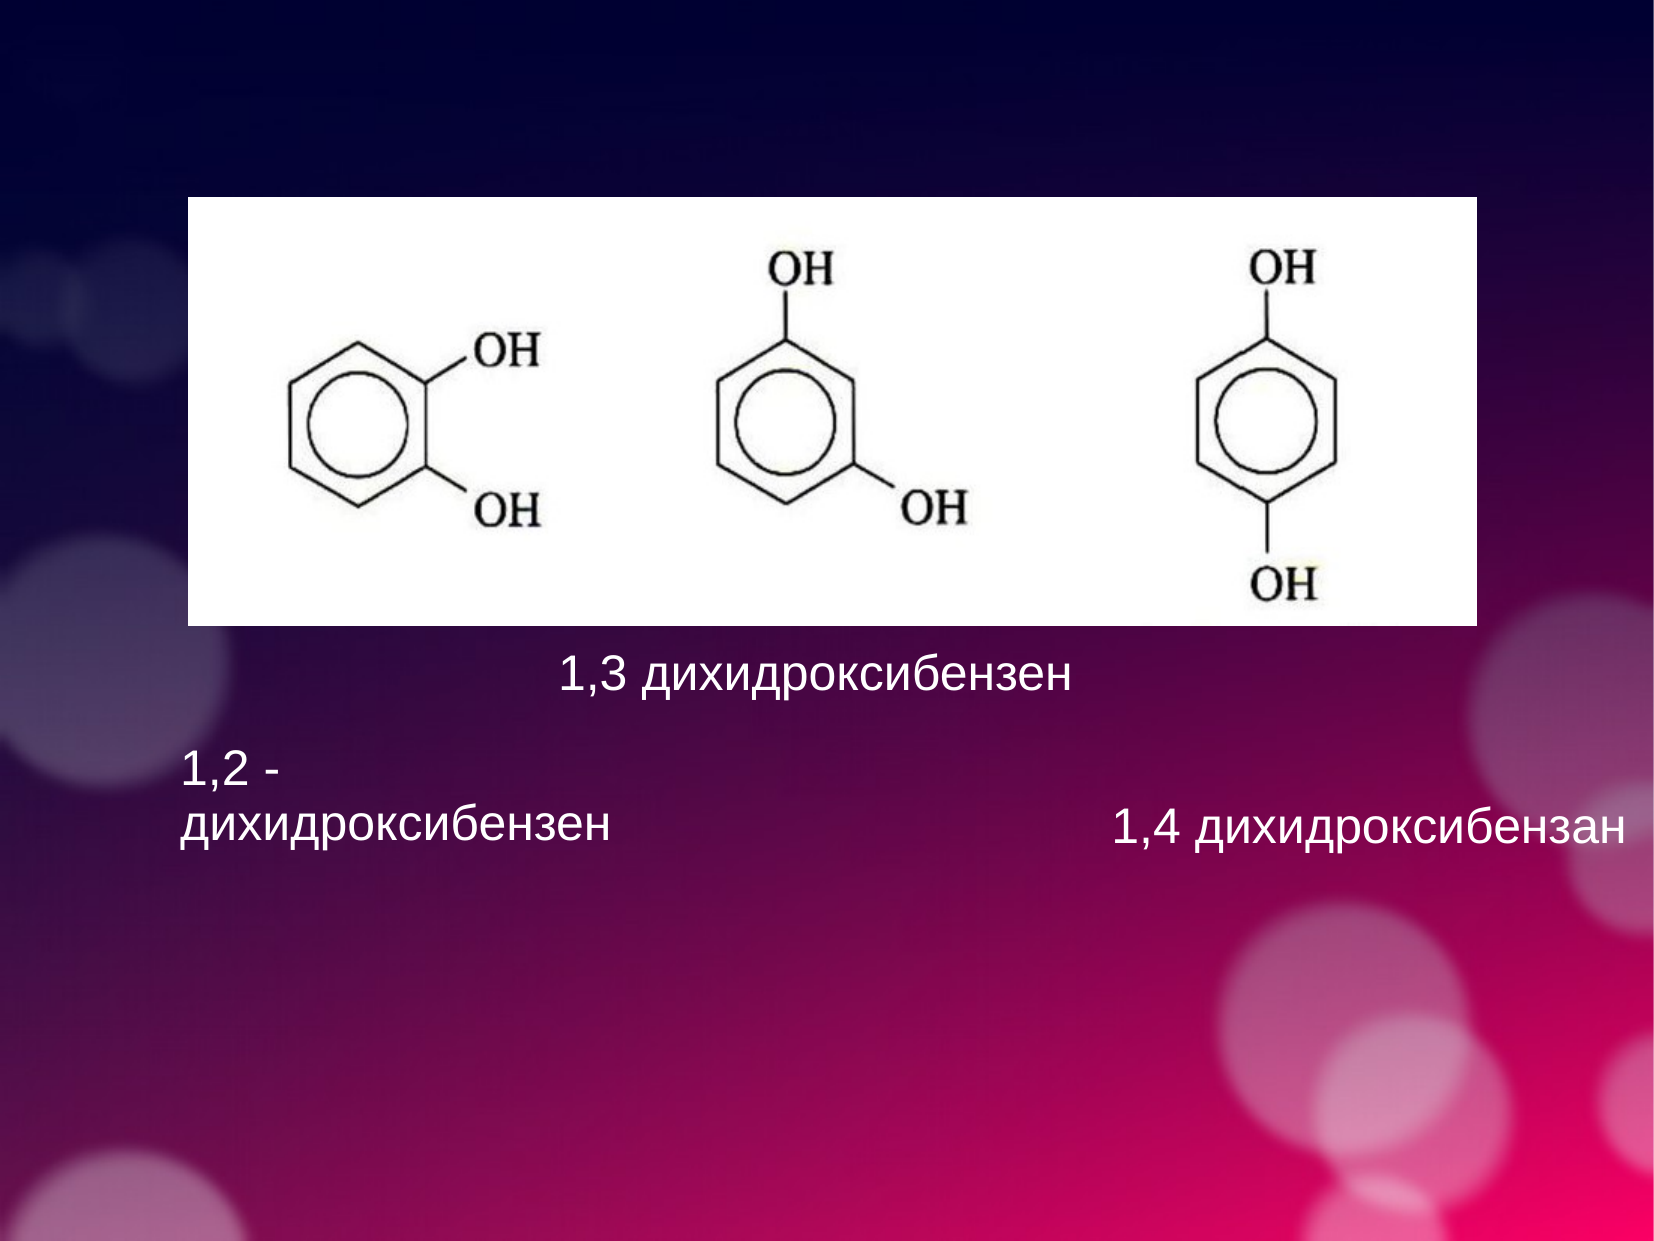

1,3 дихидроксибензен
1,2 - дихидроксибензен
1,4 дихидроксибензан